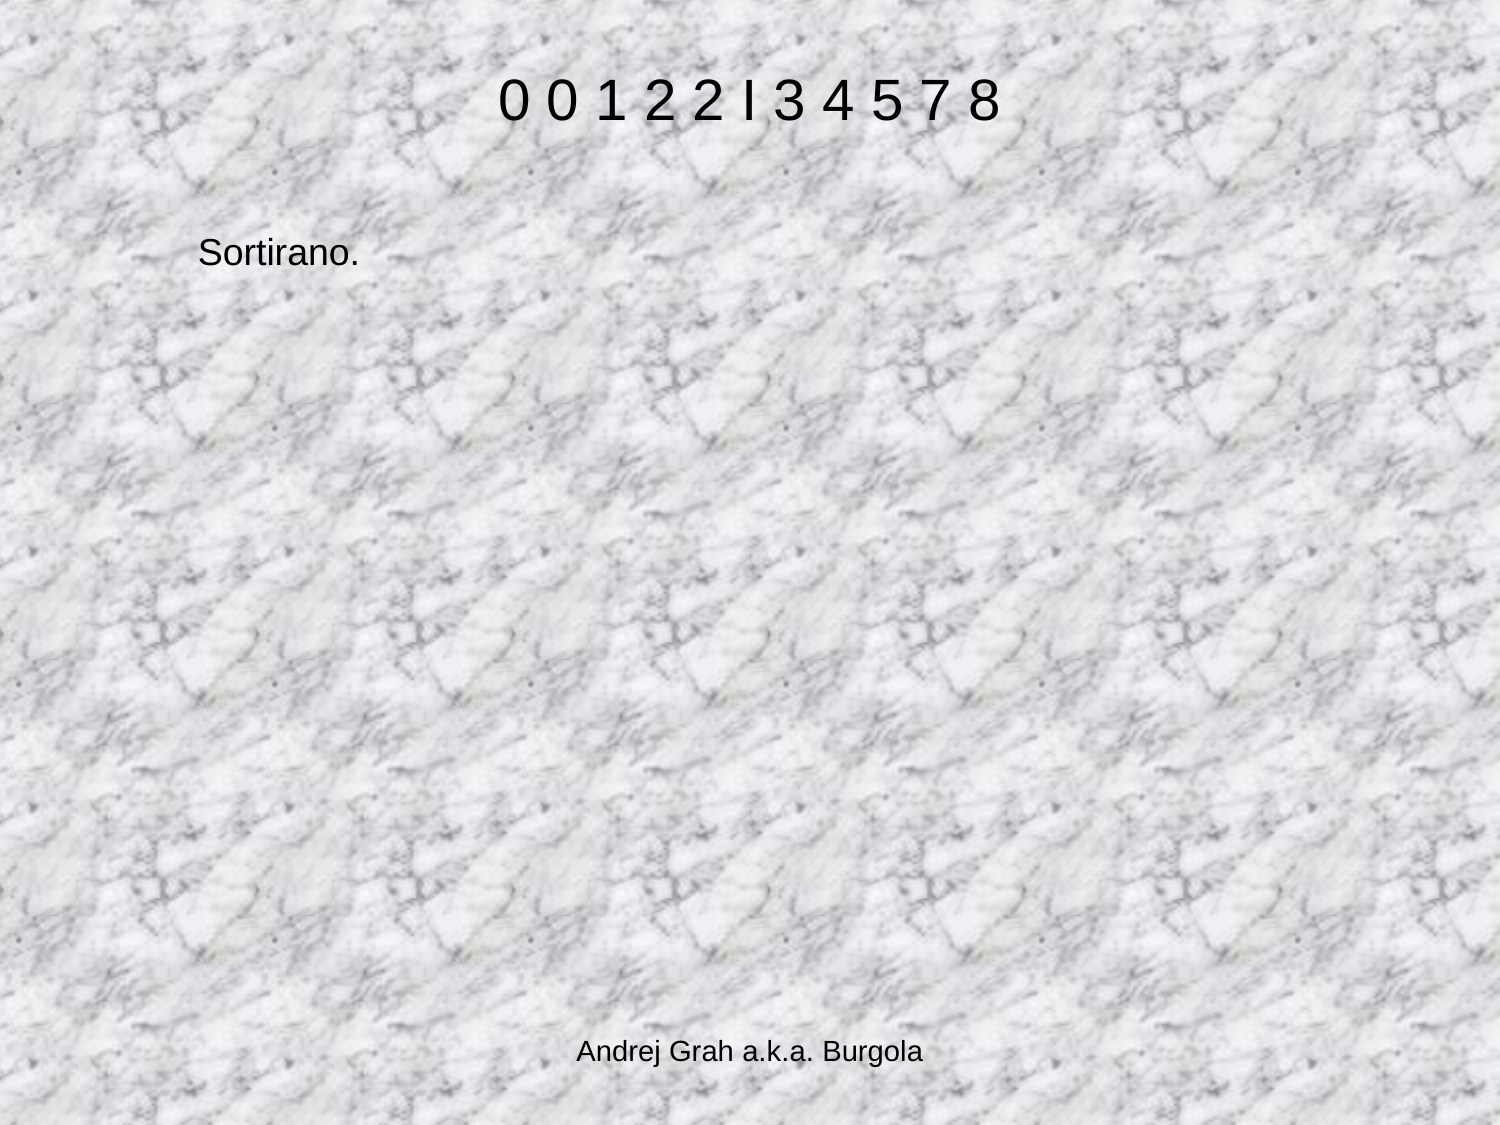

0 0 1 2 2 I 3 4 5 7 8
Sortirano.
Andrej Grah a.k.a. Burgola